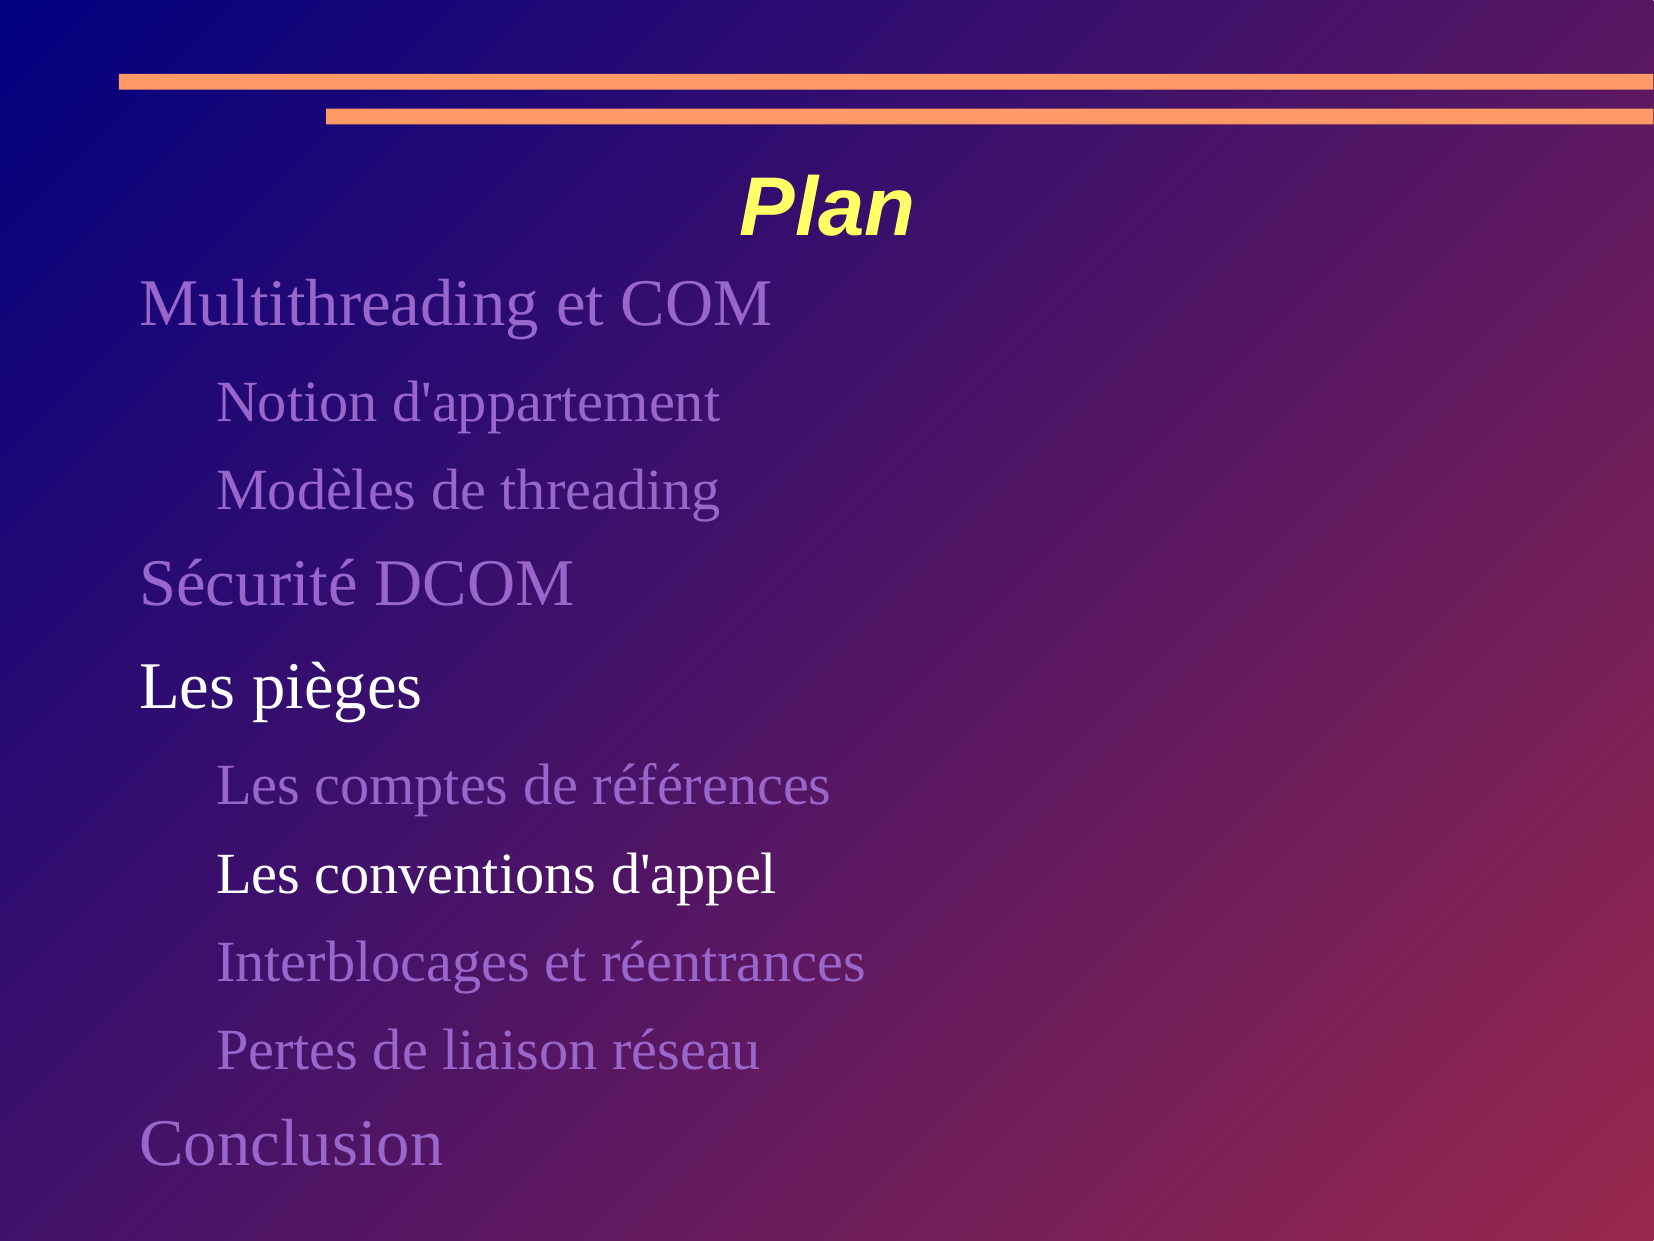

# Plan
Multithreading et COM
Notion d'appartement
Modèles de threading
Sécurité DCOM
Les pièges
Les comptes de références
Les conventions d'appel
Interblocages et réentrances
Pertes de liaison réseau
Conclusion